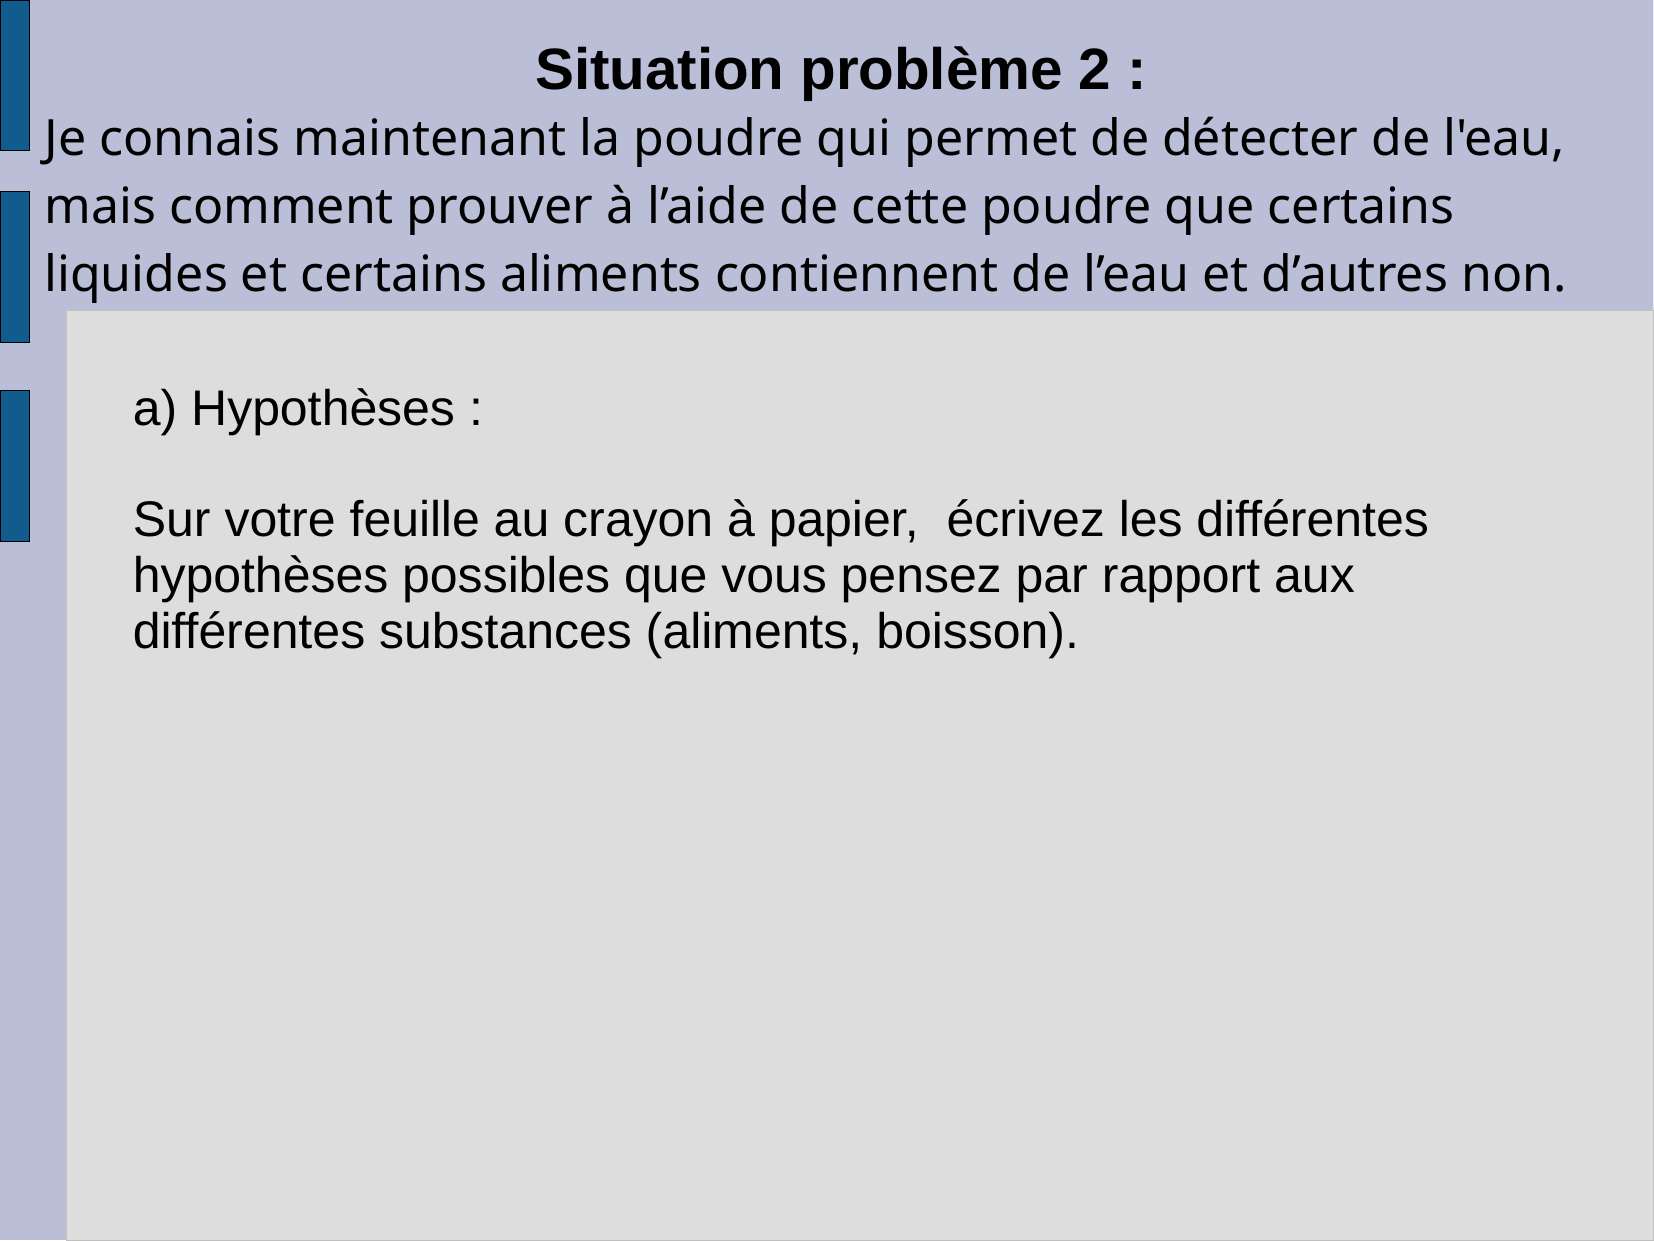

Situation problème 2 :
Je connais maintenant la poudre qui permet de détecter de l'eau, mais comment prouver à l’aide de cette poudre que certains liquides et certains aliments contiennent de l’eau et d’autres non.
a) Hypothèses :
Sur votre feuille au crayon à papier, écrivez les différentes hypothèses possibles que vous pensez par rapport aux différentes substances (aliments, boisson).